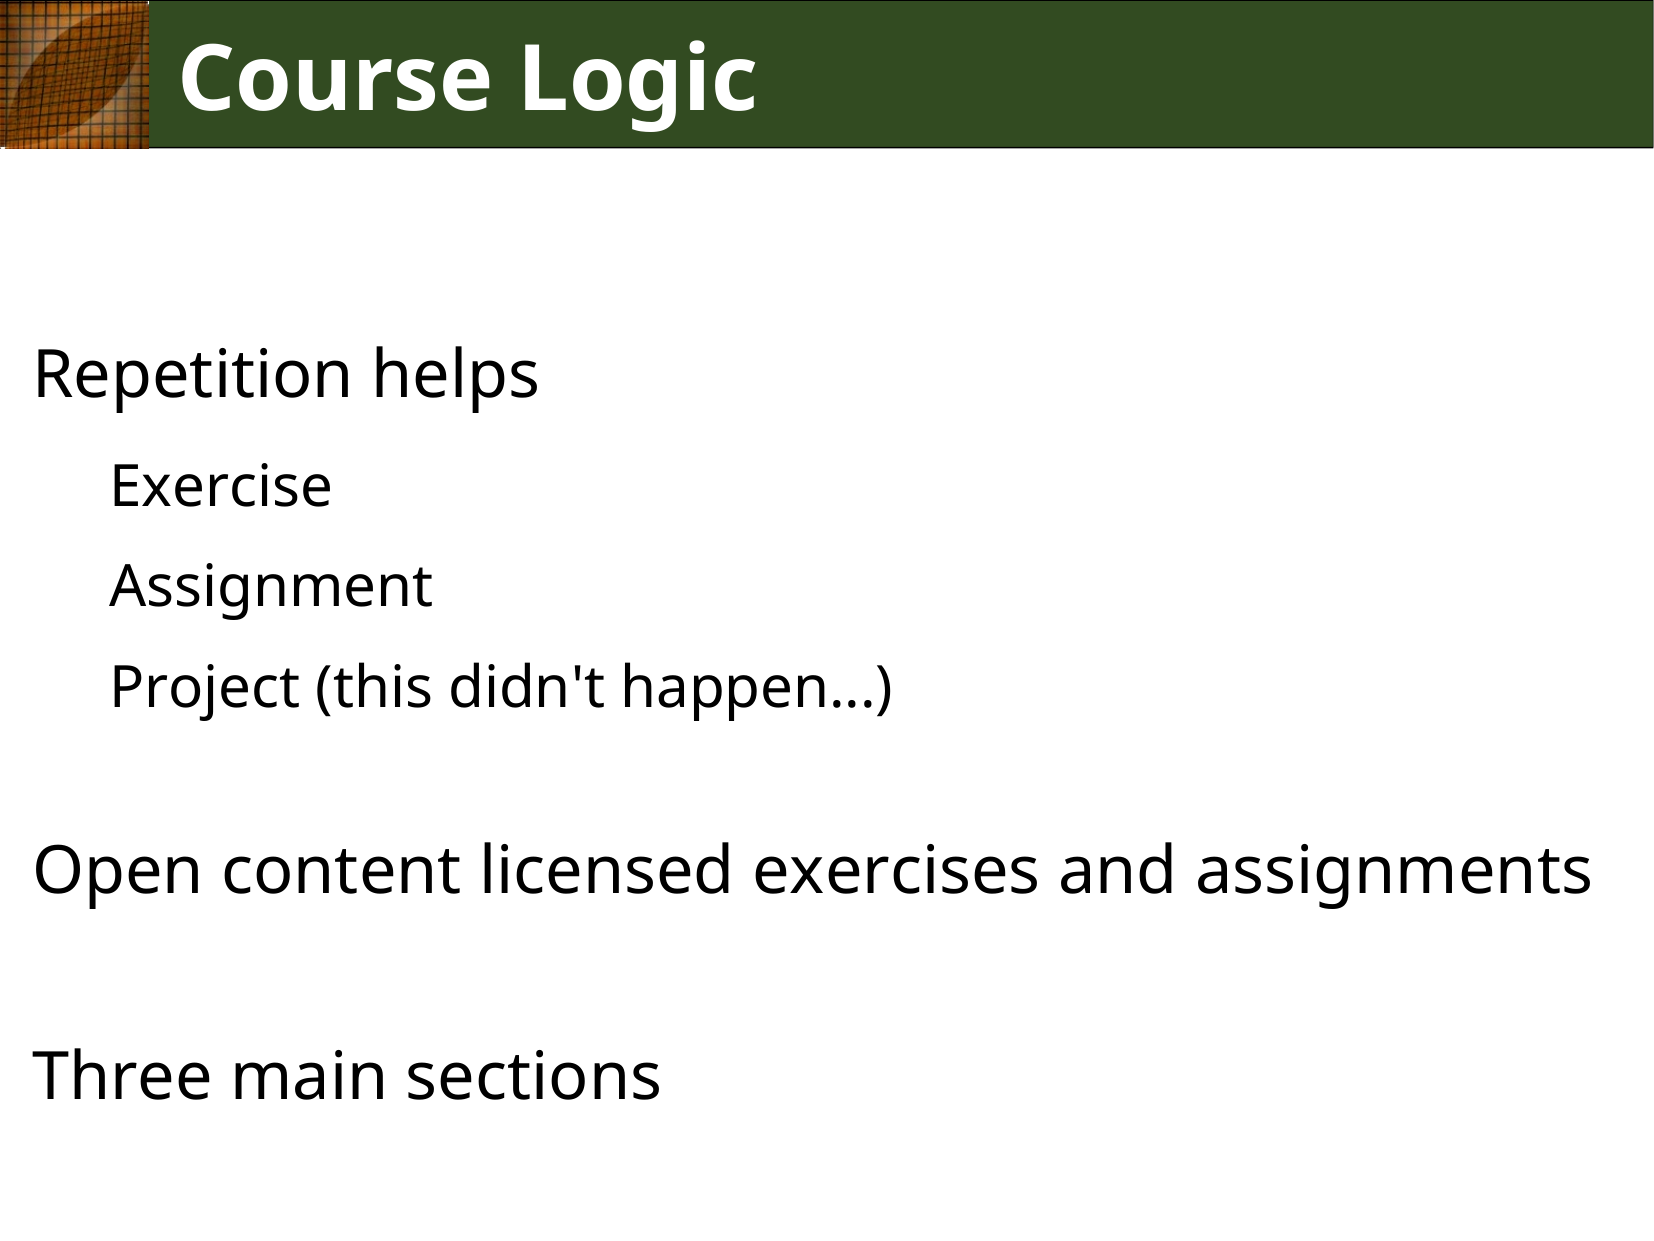

# Course Logic
Repetition helps
Exercise
Assignment
Project (this didn't happen...)
Open content licensed exercises and assignments
Three main sections